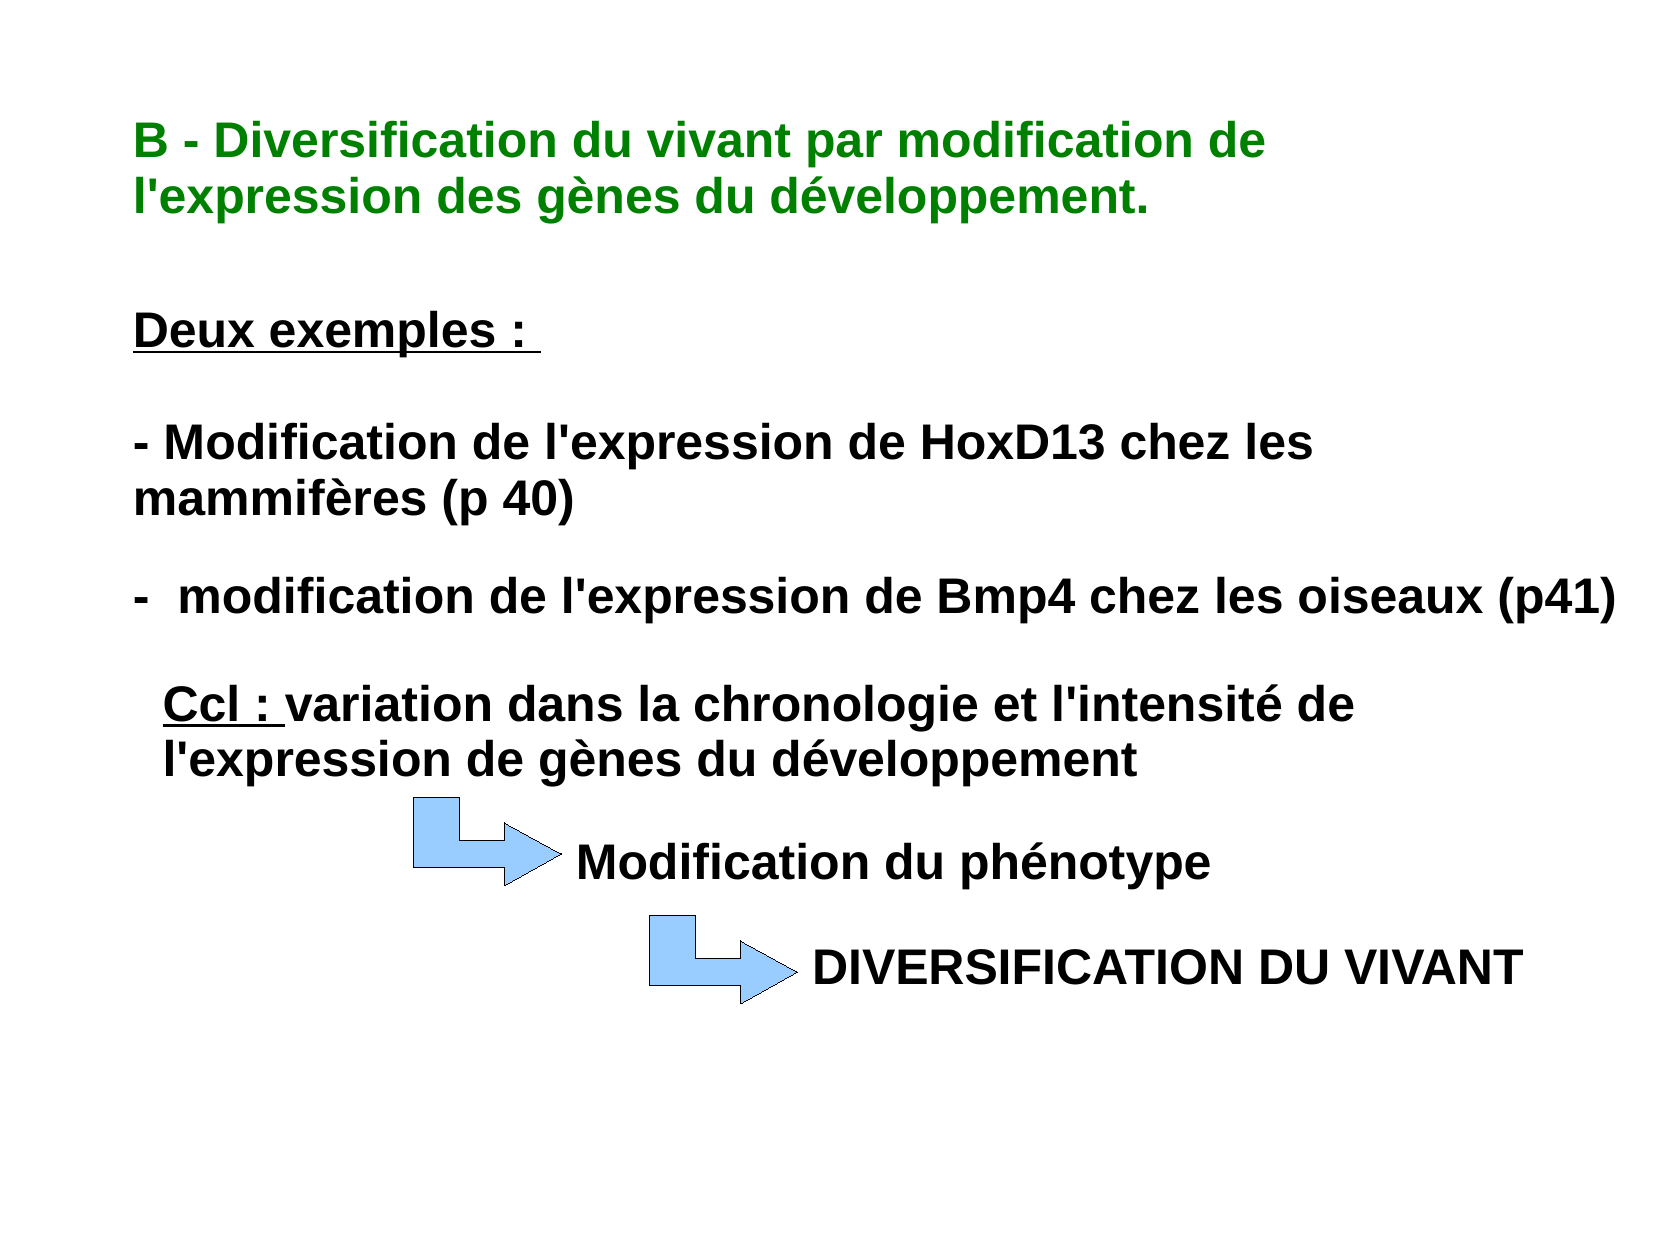

B - Diversification du vivant par modification de l'expression des gènes du développement.
Deux exemples :
- Modification de l'expression de HoxD13 chez les mammifères (p 40)
- modification de l'expression de Bmp4 chez les oiseaux (p41)
Ccl : variation dans la chronologie et l'intensité de l'expression de gènes du développement
Modification du phénotype
DIVERSIFICATION DU VIVANT